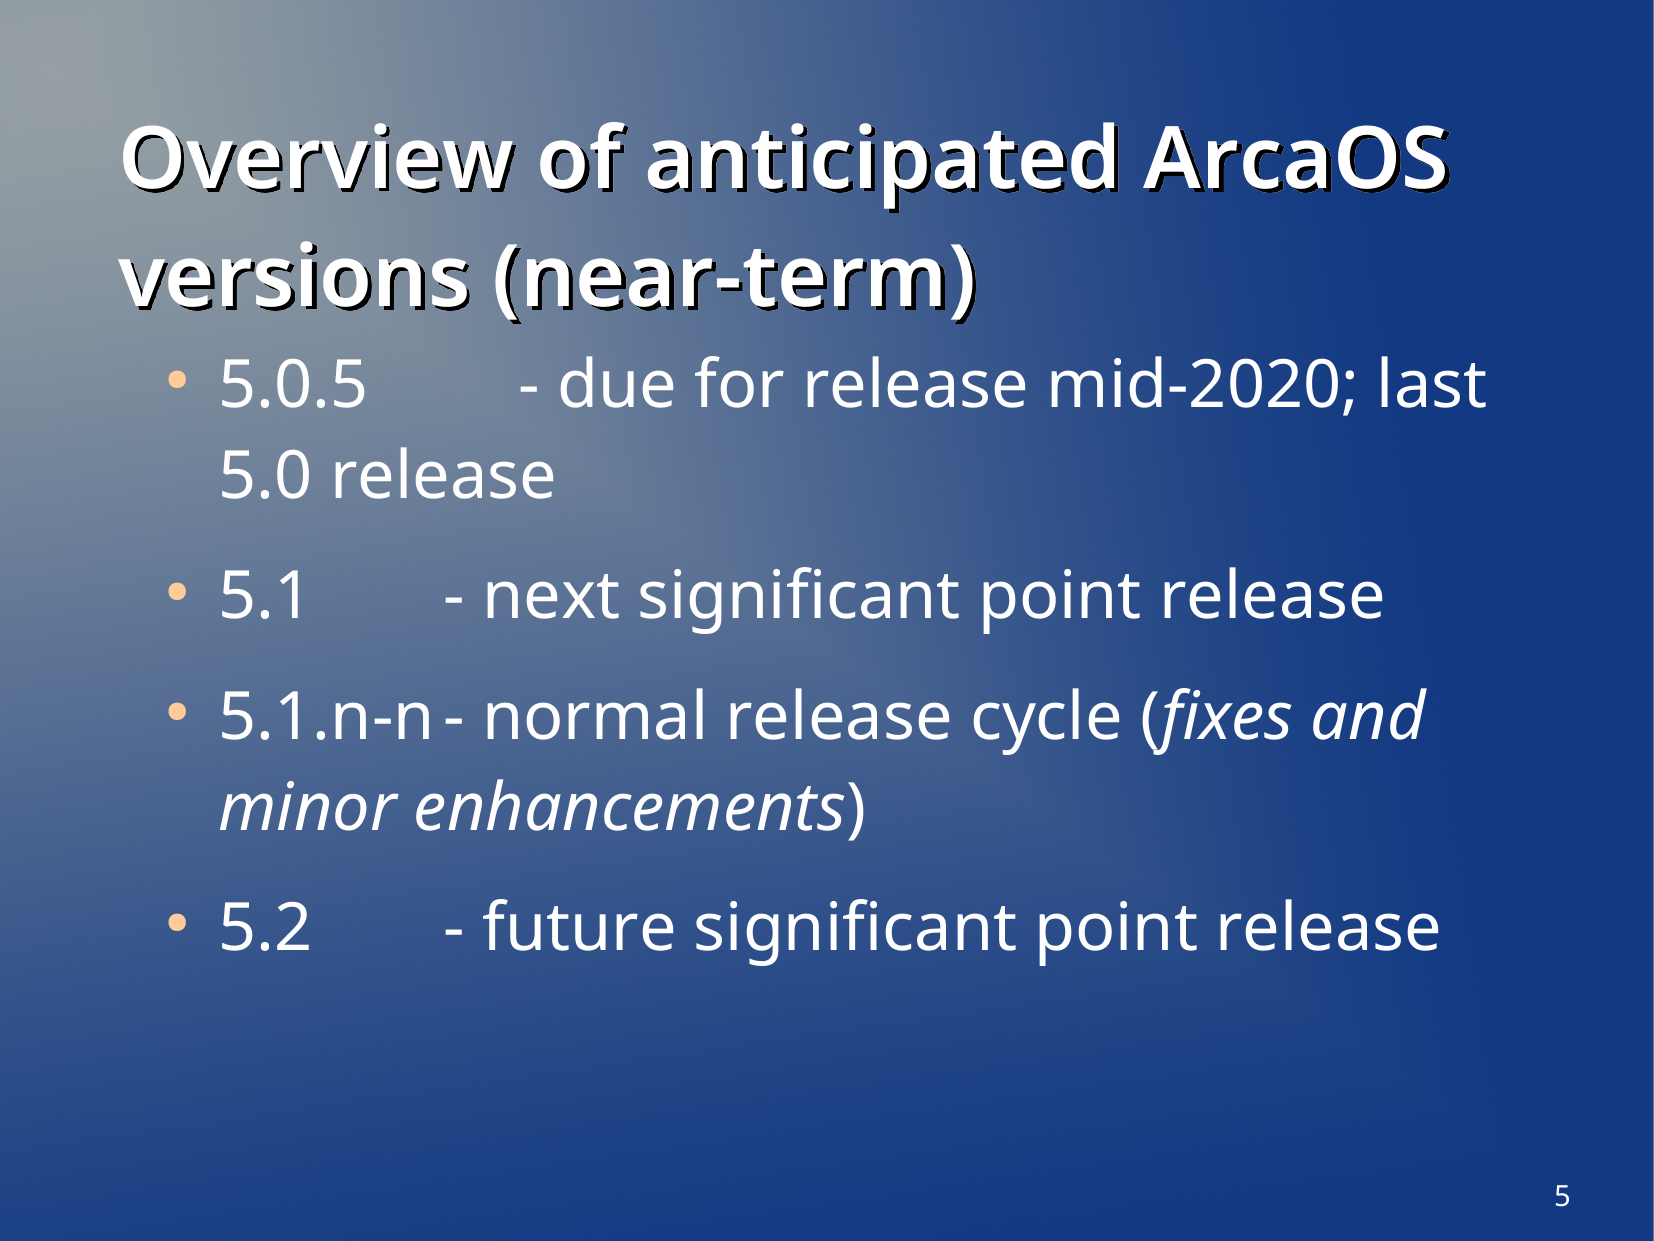

# Overview of anticipated ArcaOS versions (near-term)
5.0.5		- due for release mid-2020; last 5.0 release
5.1		- next significant point release
5.1.n-n	- normal release cycle (fixes and minor enhancements)
5.2		- future significant point release
5